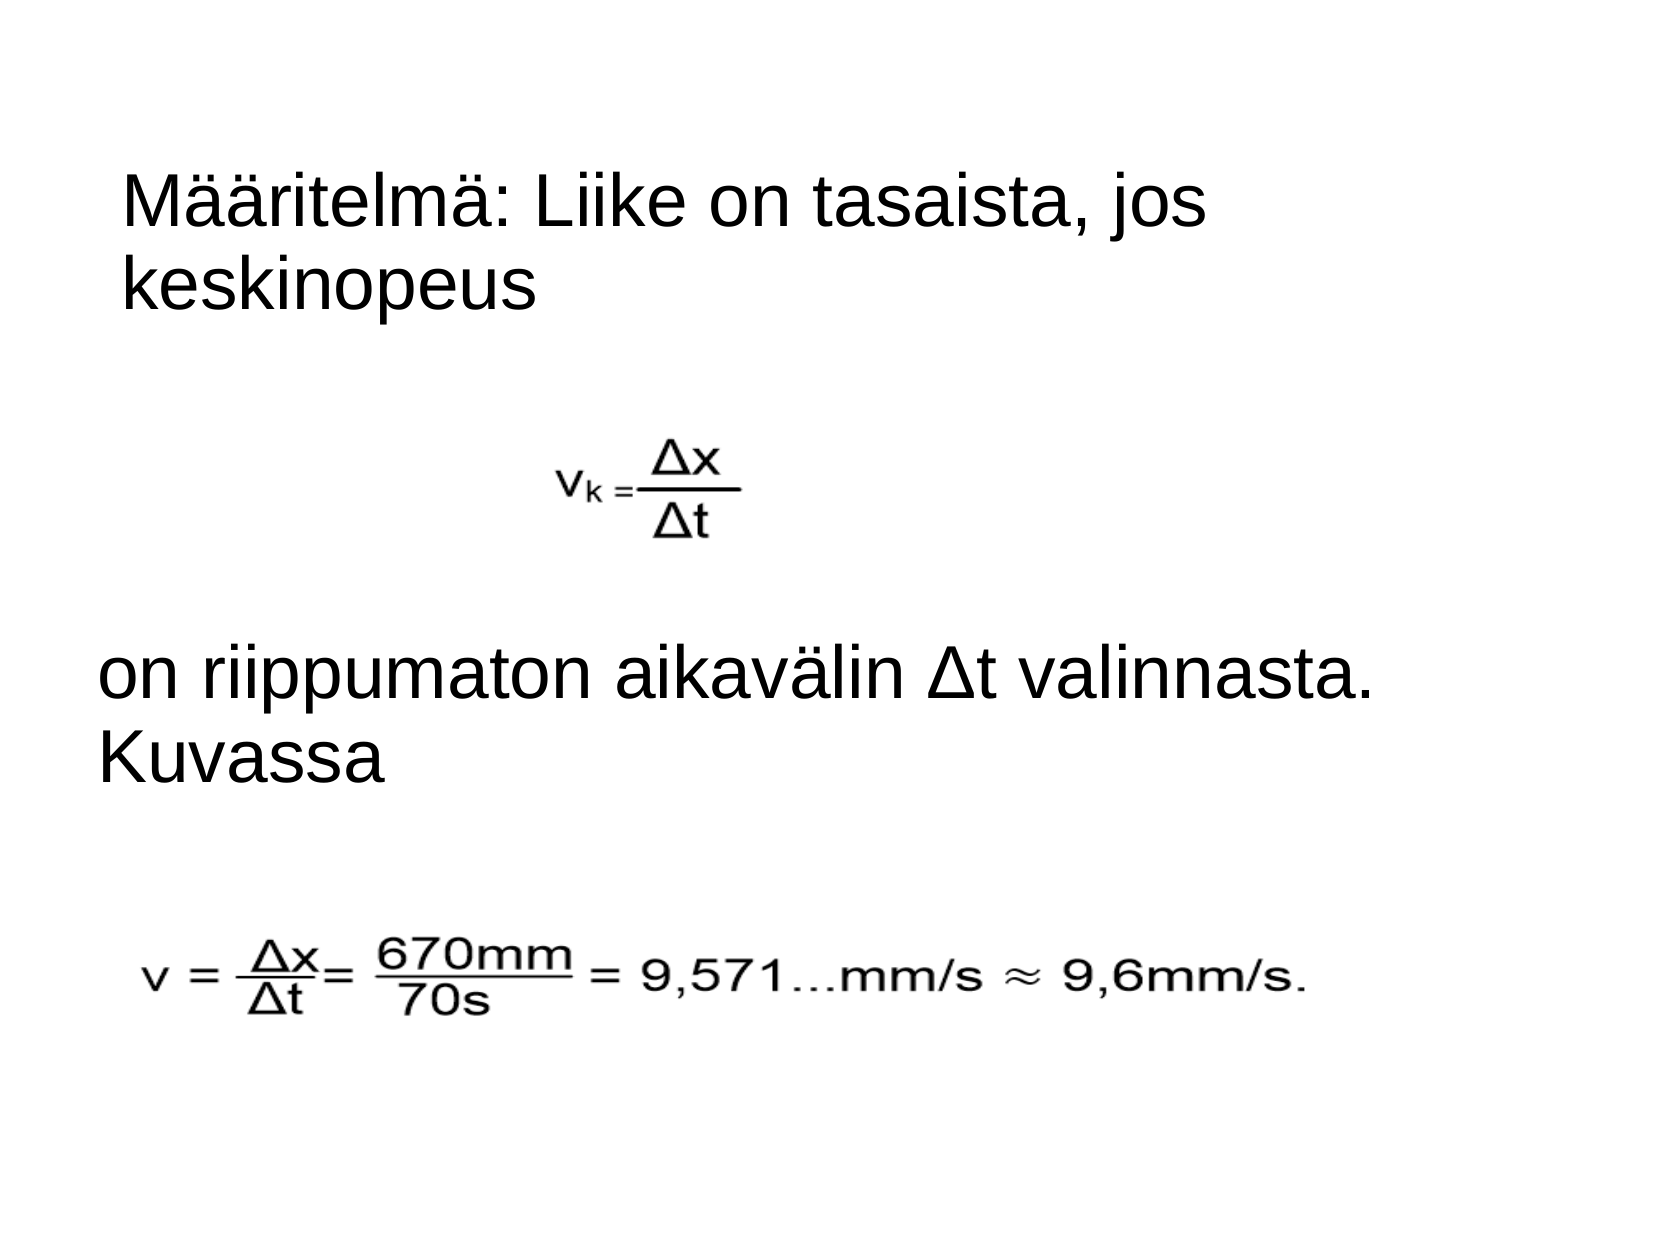

Määritelmä: Liike on tasaista, jos keskinopeus
on riippumaton aikavälin Δt valinnasta.
Kuvassa